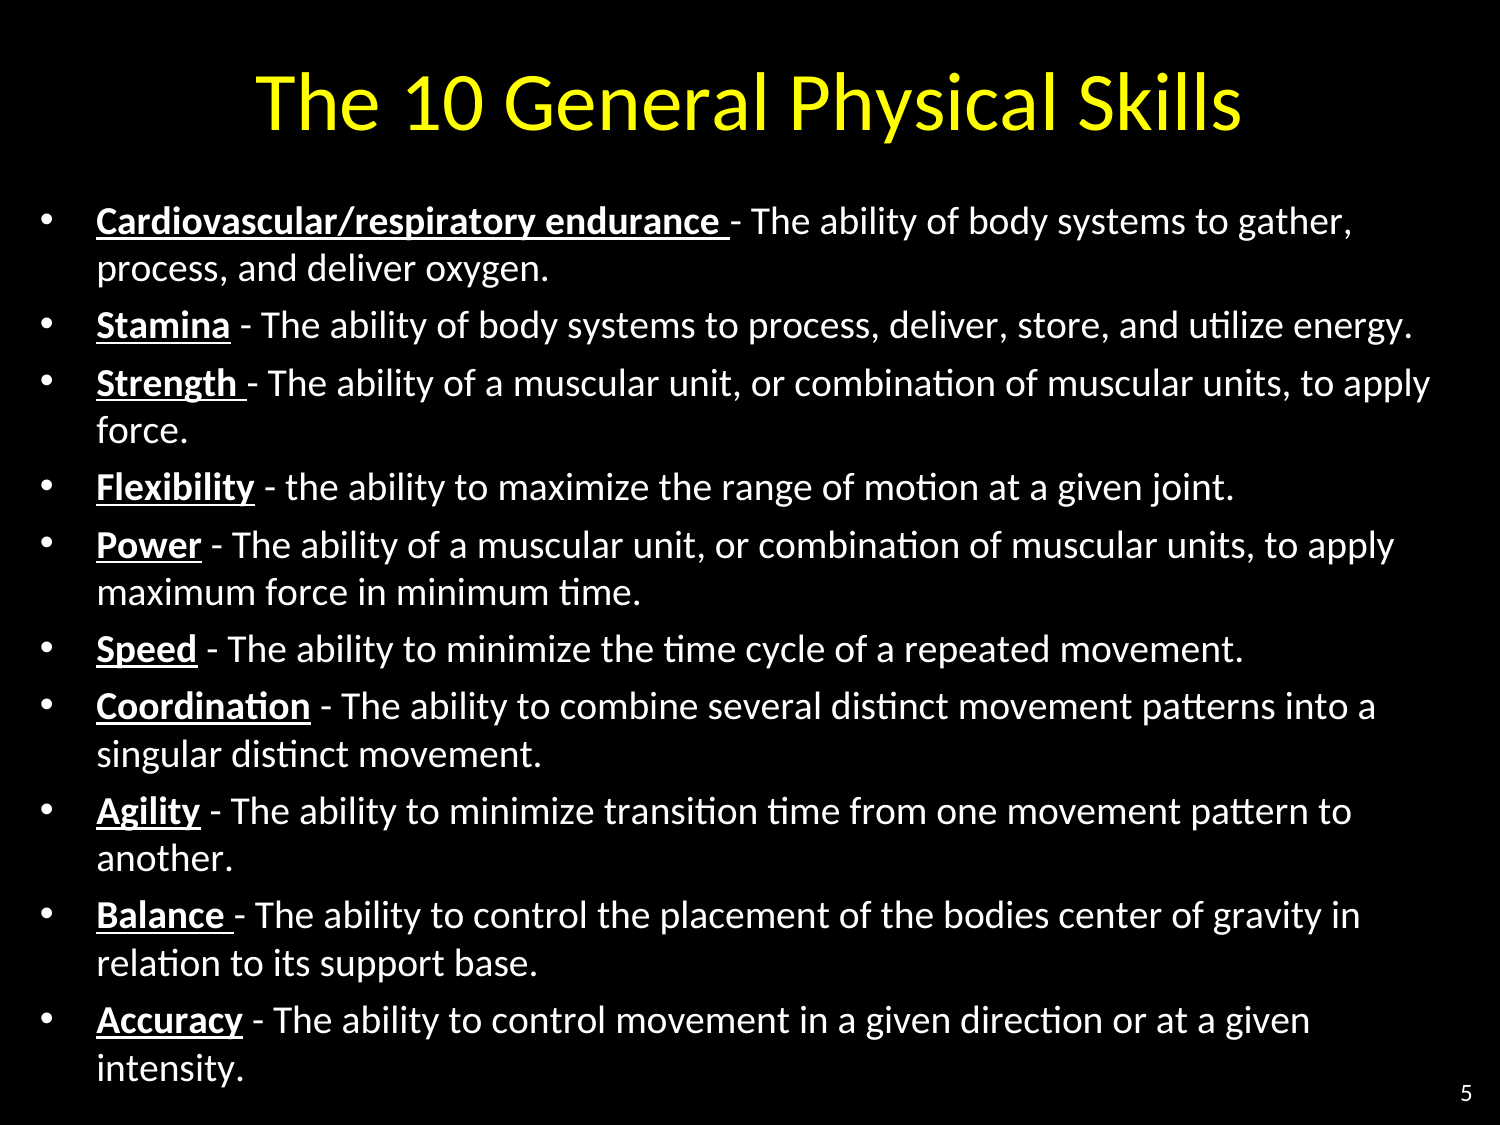

# The 10 General Physical Skills
Cardiovascular/respiratory endurance - The ability of body systems to gather, process, and deliver oxygen.
Stamina - The ability of body systems to process, deliver, store, and utilize energy.
Strength - The ability of a muscular unit, or combination of muscular units, to apply force.
Flexibility - the ability to maximize the range of motion at a given joint.
Power - The ability of a muscular unit, or combination of muscular units, to apply maximum force in minimum time.
Speed - The ability to minimize the time cycle of a repeated movement.
Coordination - The ability to combine several distinct movement patterns into a singular distinct movement.
Agility - The ability to minimize transition time from one movement pattern to another.
Balance - The ability to control the placement of the bodies center of gravity in relation to its support base.
Accuracy - The ability to control movement in a given direction or at a given intensity.